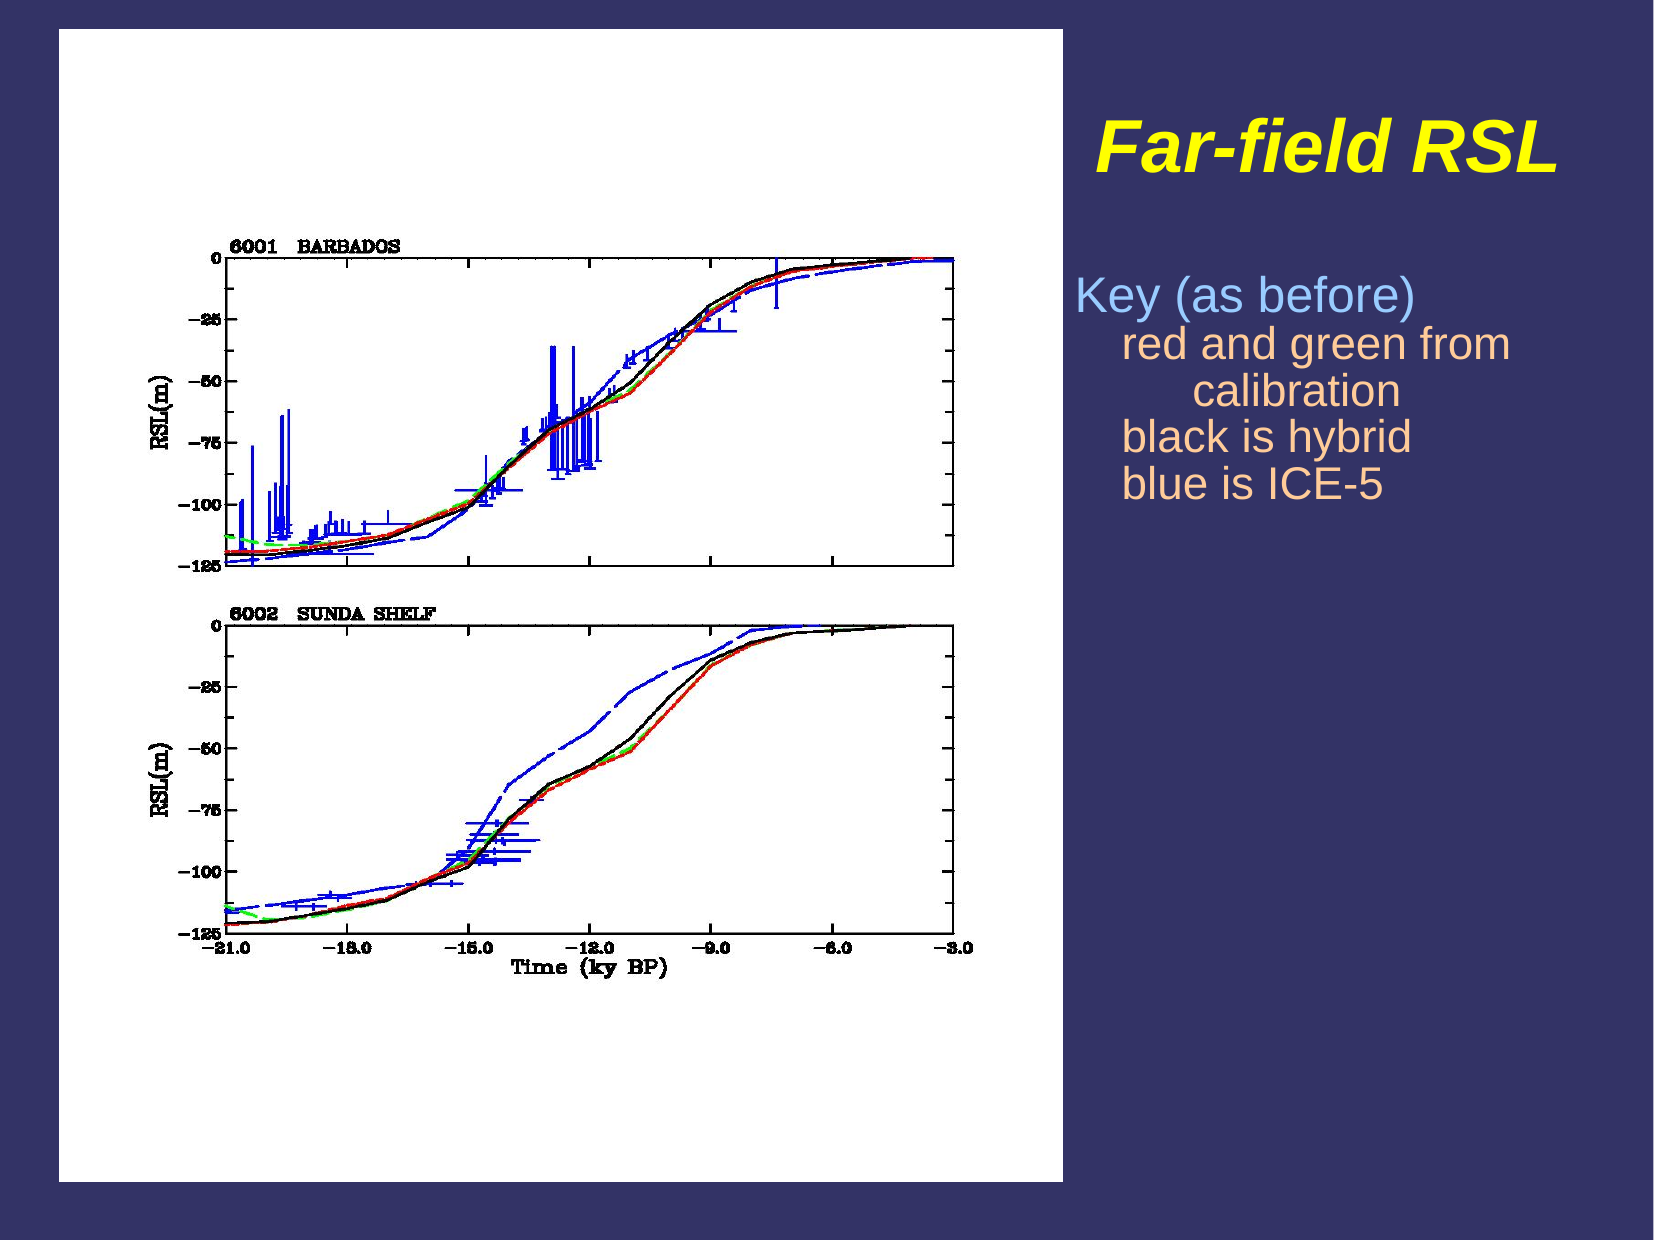

# Far-field RSL
Key (as before)
red and green from calibration
black is hybrid
blue is ICE-5